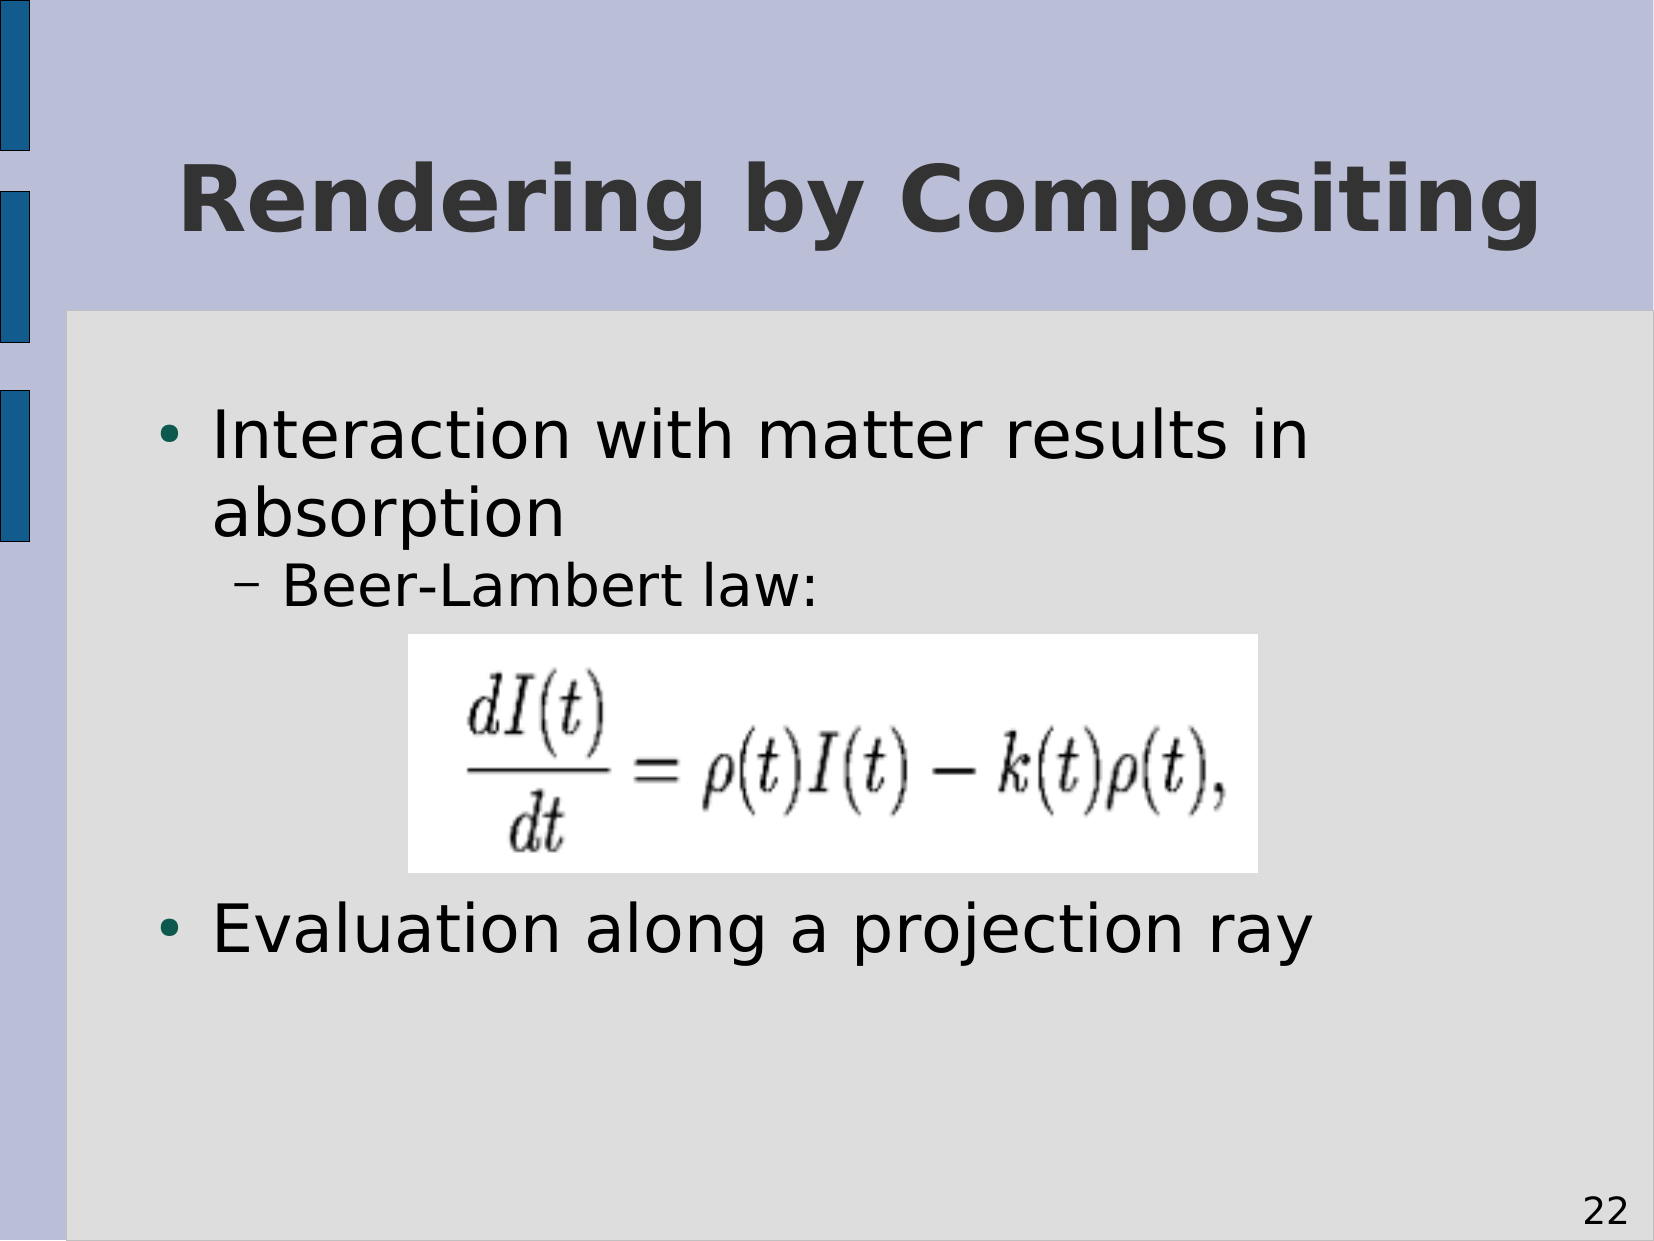

# Rendering by Compositing
Interaction with matter results in absorption
Beer-Lambert law:
Evaluation along a projection ray